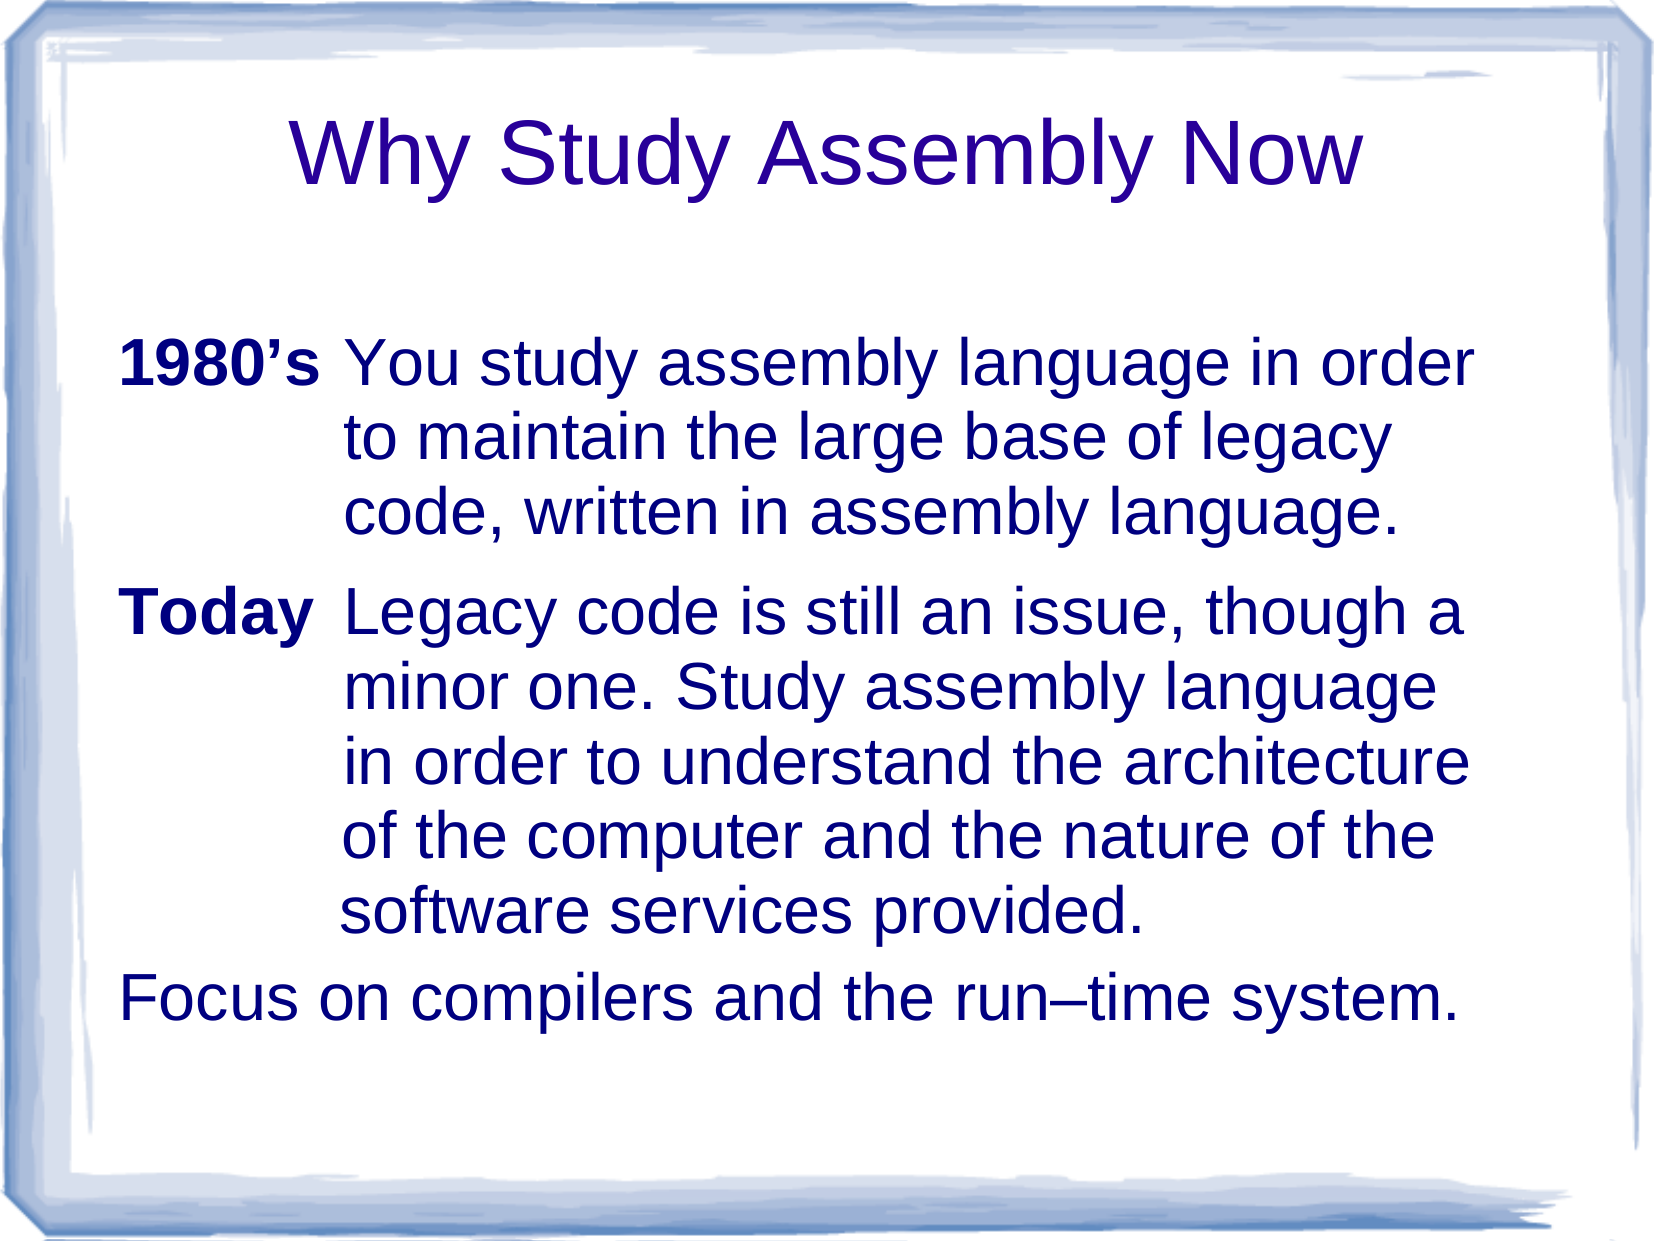

# Why Study Assembly Now
1980’s	You study assembly language in order
 			to maintain the large base of legacy
			code, written in assembly language.
Today	Legacy code is still an issue, though a
			minor one. Study assembly language
			in order to understand the architecture
		 of the computer and the nature of the
 software services provided.
Focus on compilers and the run–time system.